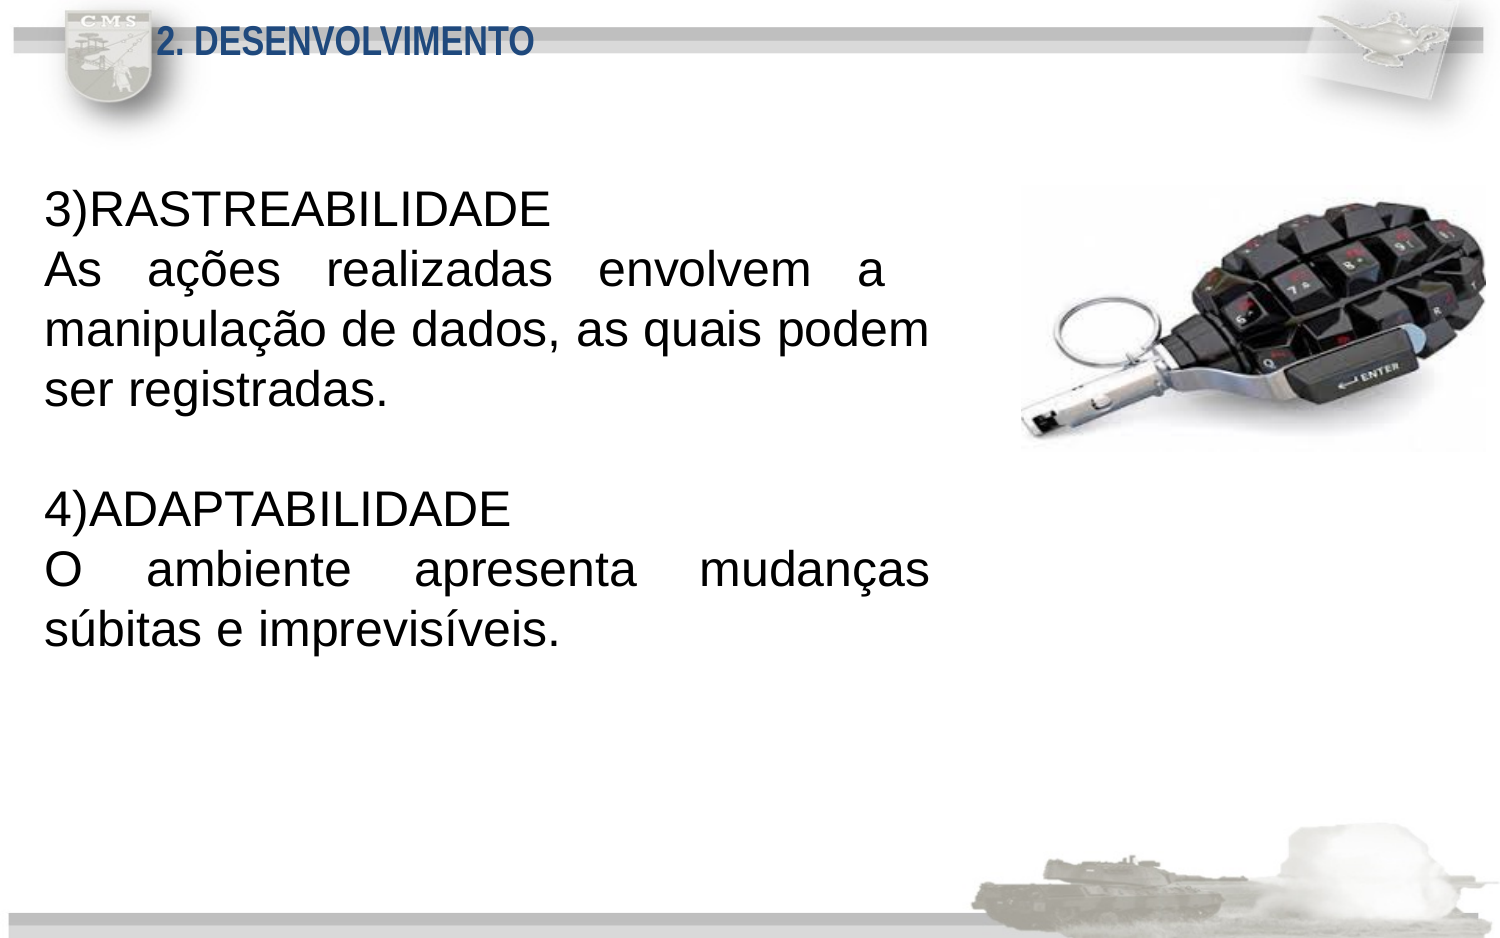

2. DESENVOLVIMENTO
3)RASTREABILIDADE
As ações realizadas envolvem a manipulação de dados, as quais podem ser registradas.
4)ADAPTABILIDADE
O ambiente apresenta mudanças súbitas e imprevisíveis.